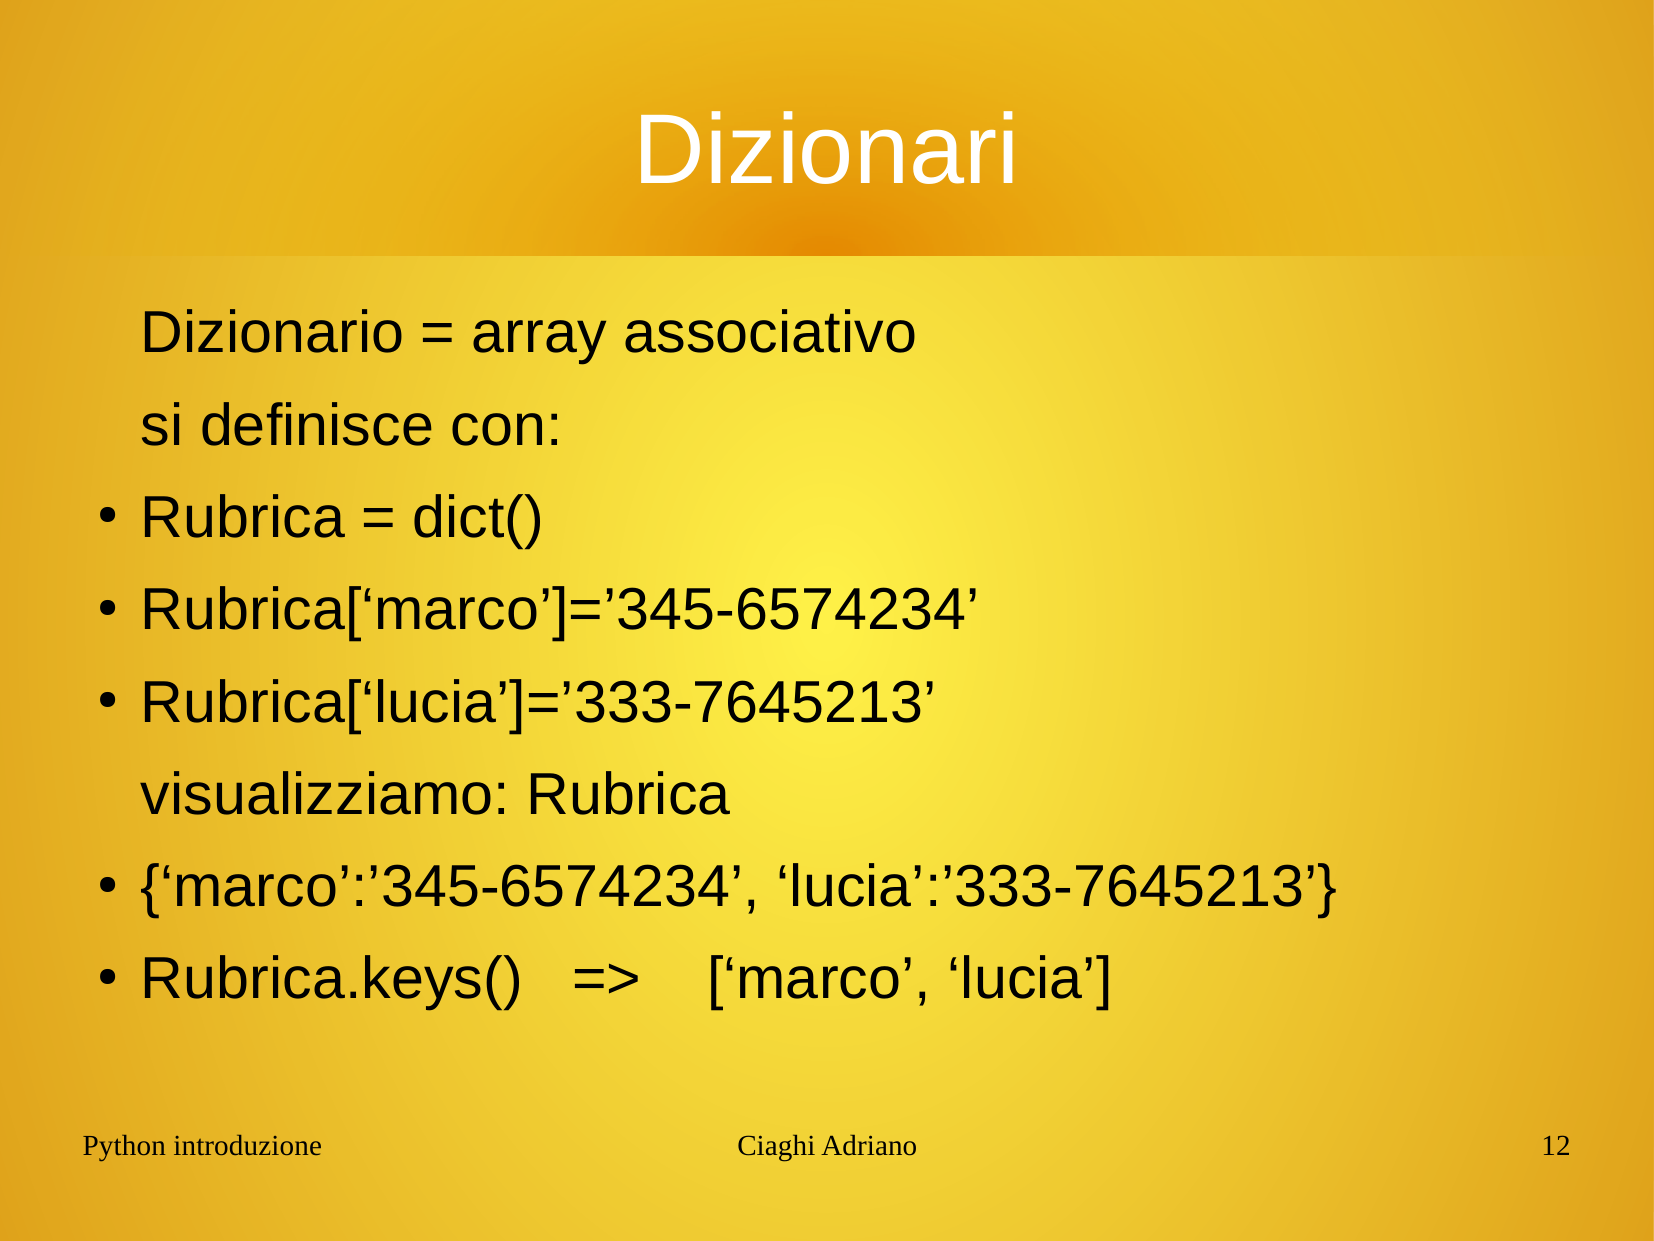

# Dizionari
Dizionario = array associativo
si definisce con:
Rubrica = dict()
Rubrica[‘marco’]=’345-6574234’
Rubrica[‘lucia’]=’333-7645213’
visualizziamo: Rubrica
{‘marco’:’345-6574234’, ‘lucia’:’333-7645213’}
Rubrica.keys() => [‘marco’, ‘lucia’]
Python introduzione
Ciaghi Adriano
12